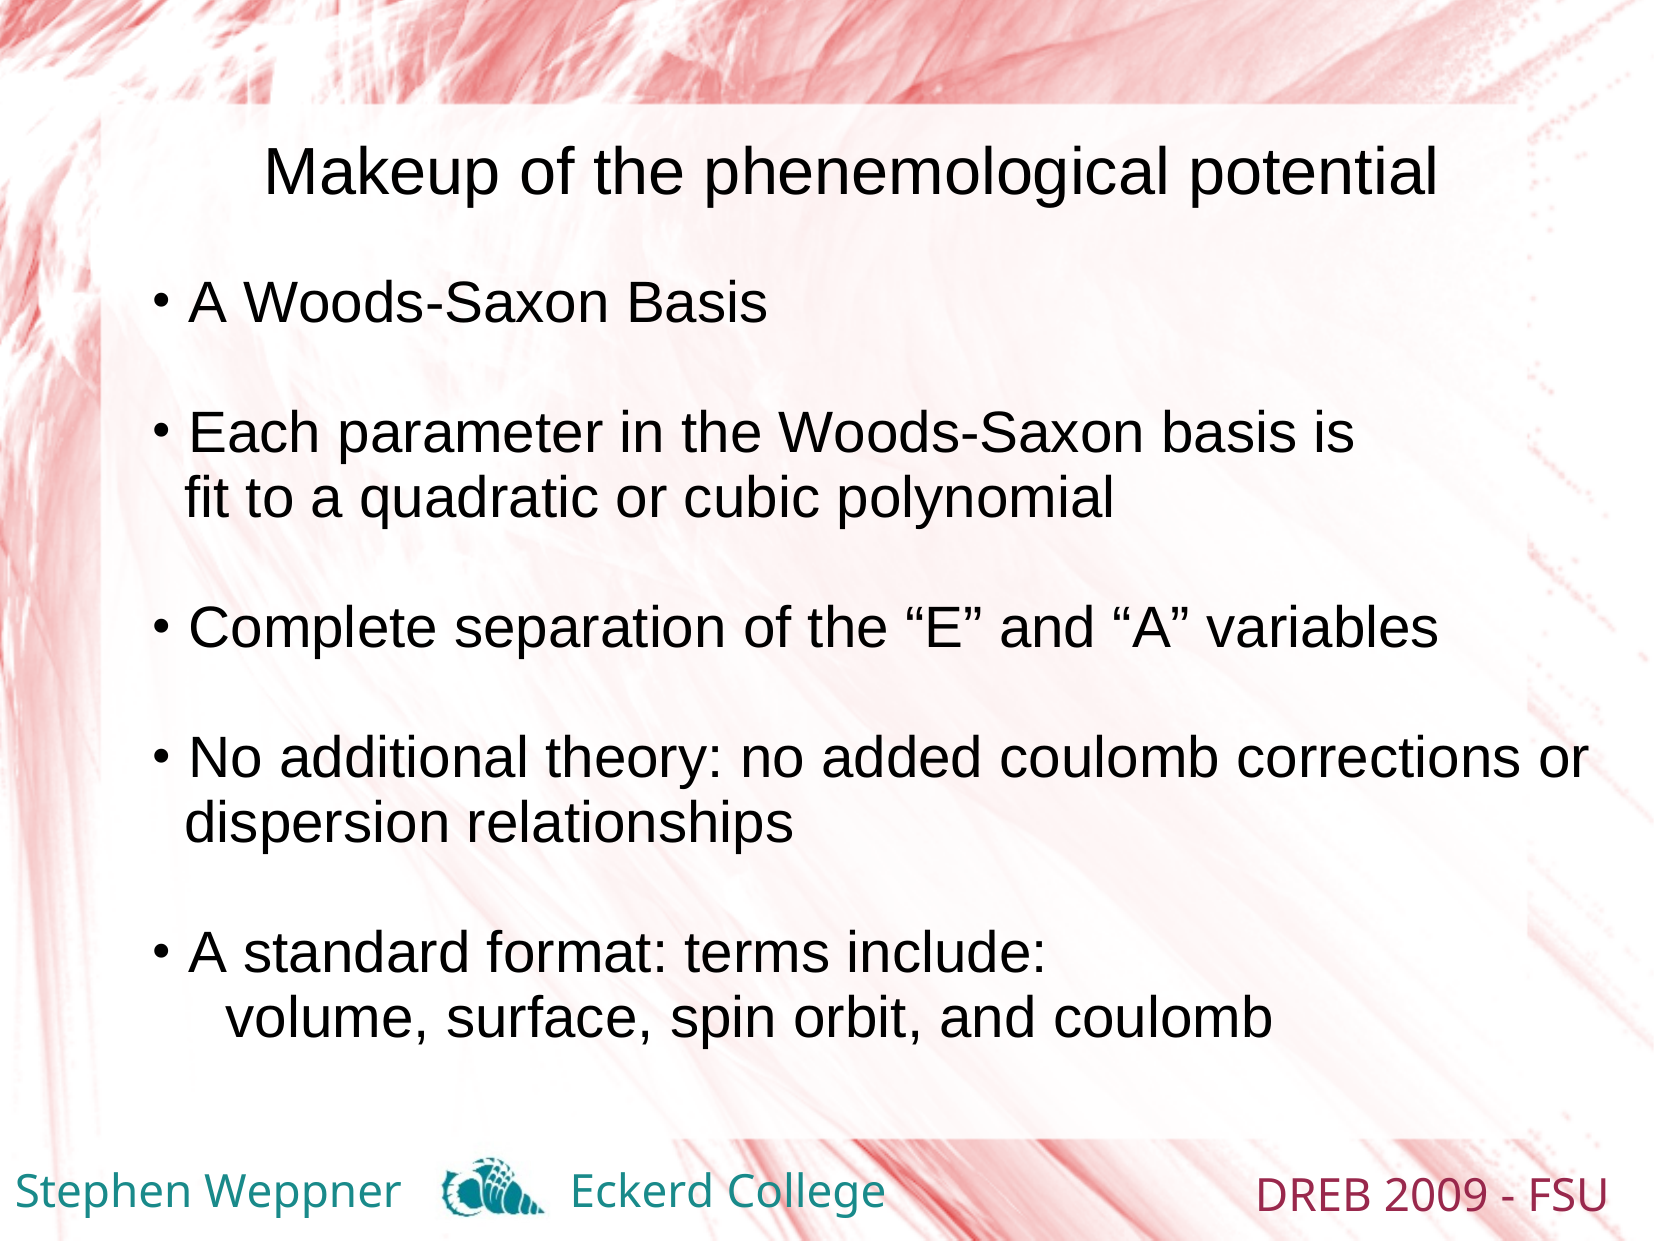

Makeup of the phenemological potential
 A Woods-Saxon Basis
 Each parameter in the Woods-Saxon basis is
 fit to a quadratic or cubic polynomial
 Complete separation of the “E” and “A” variables
 No additional theory: no added coulomb corrections or
 dispersion relationships
 A standard format: terms include:
	volume, surface, spin orbit, and coulomb
Stephen Weppner Eckerd College
DREB 2009 - FSU